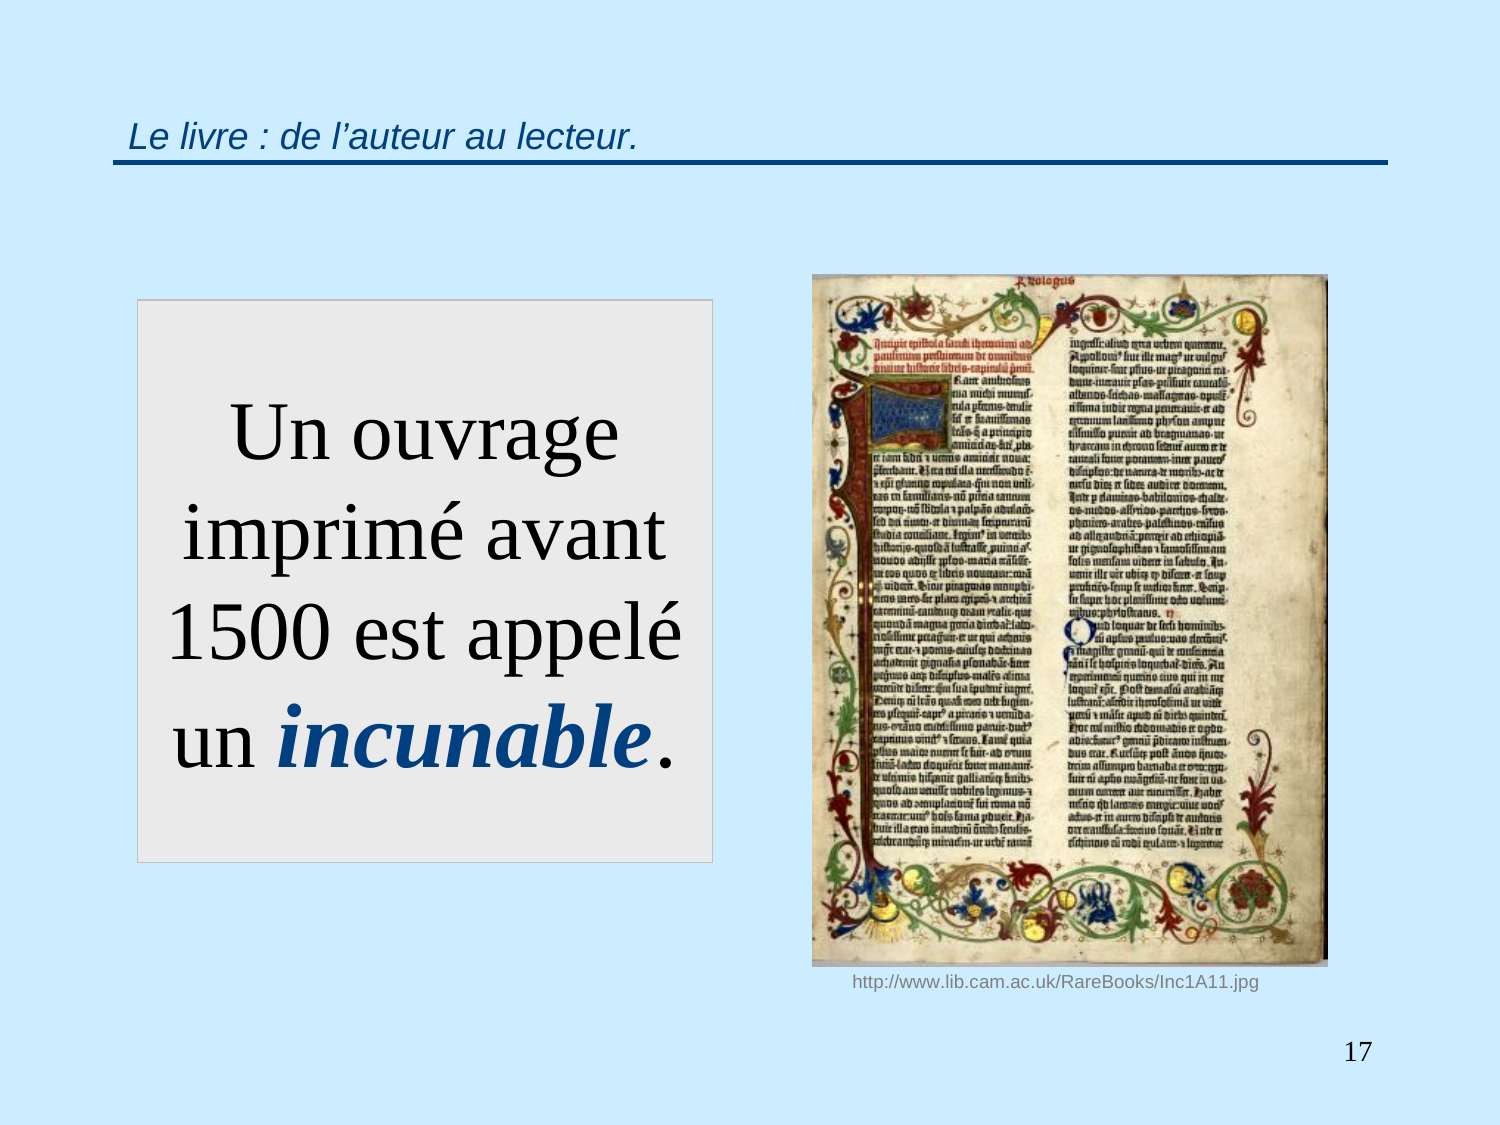

Le livre : de l’auteur au lecteur.
http://www.lib.cam.ac.uk/RareBooks/Inc1A11.jpg
# Un ouvrage imprimé avant 1500 est appelé un incunable.
17